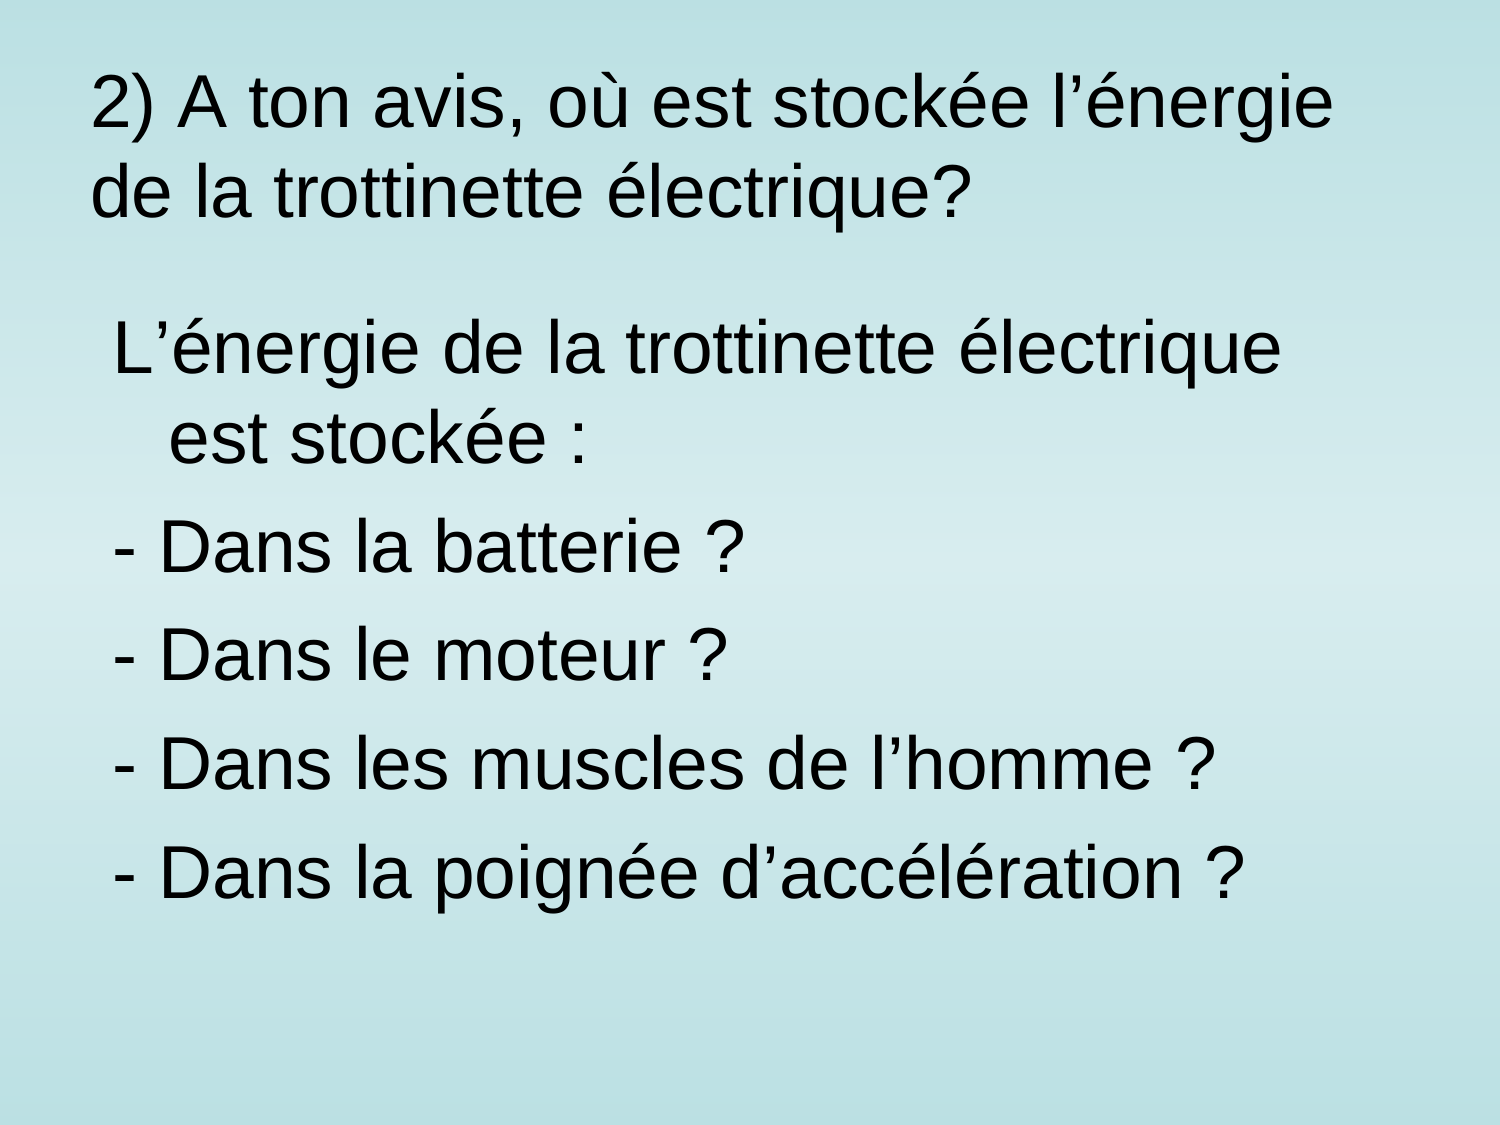

2) A ton avis, où est stockée l’énergie de la trottinette électrique?
# L’énergie de la trottinette électrique est stockée :
- Dans la batterie ?
- Dans le moteur ?
- Dans les muscles de l’homme ?
- Dans la poignée d’accélération ?